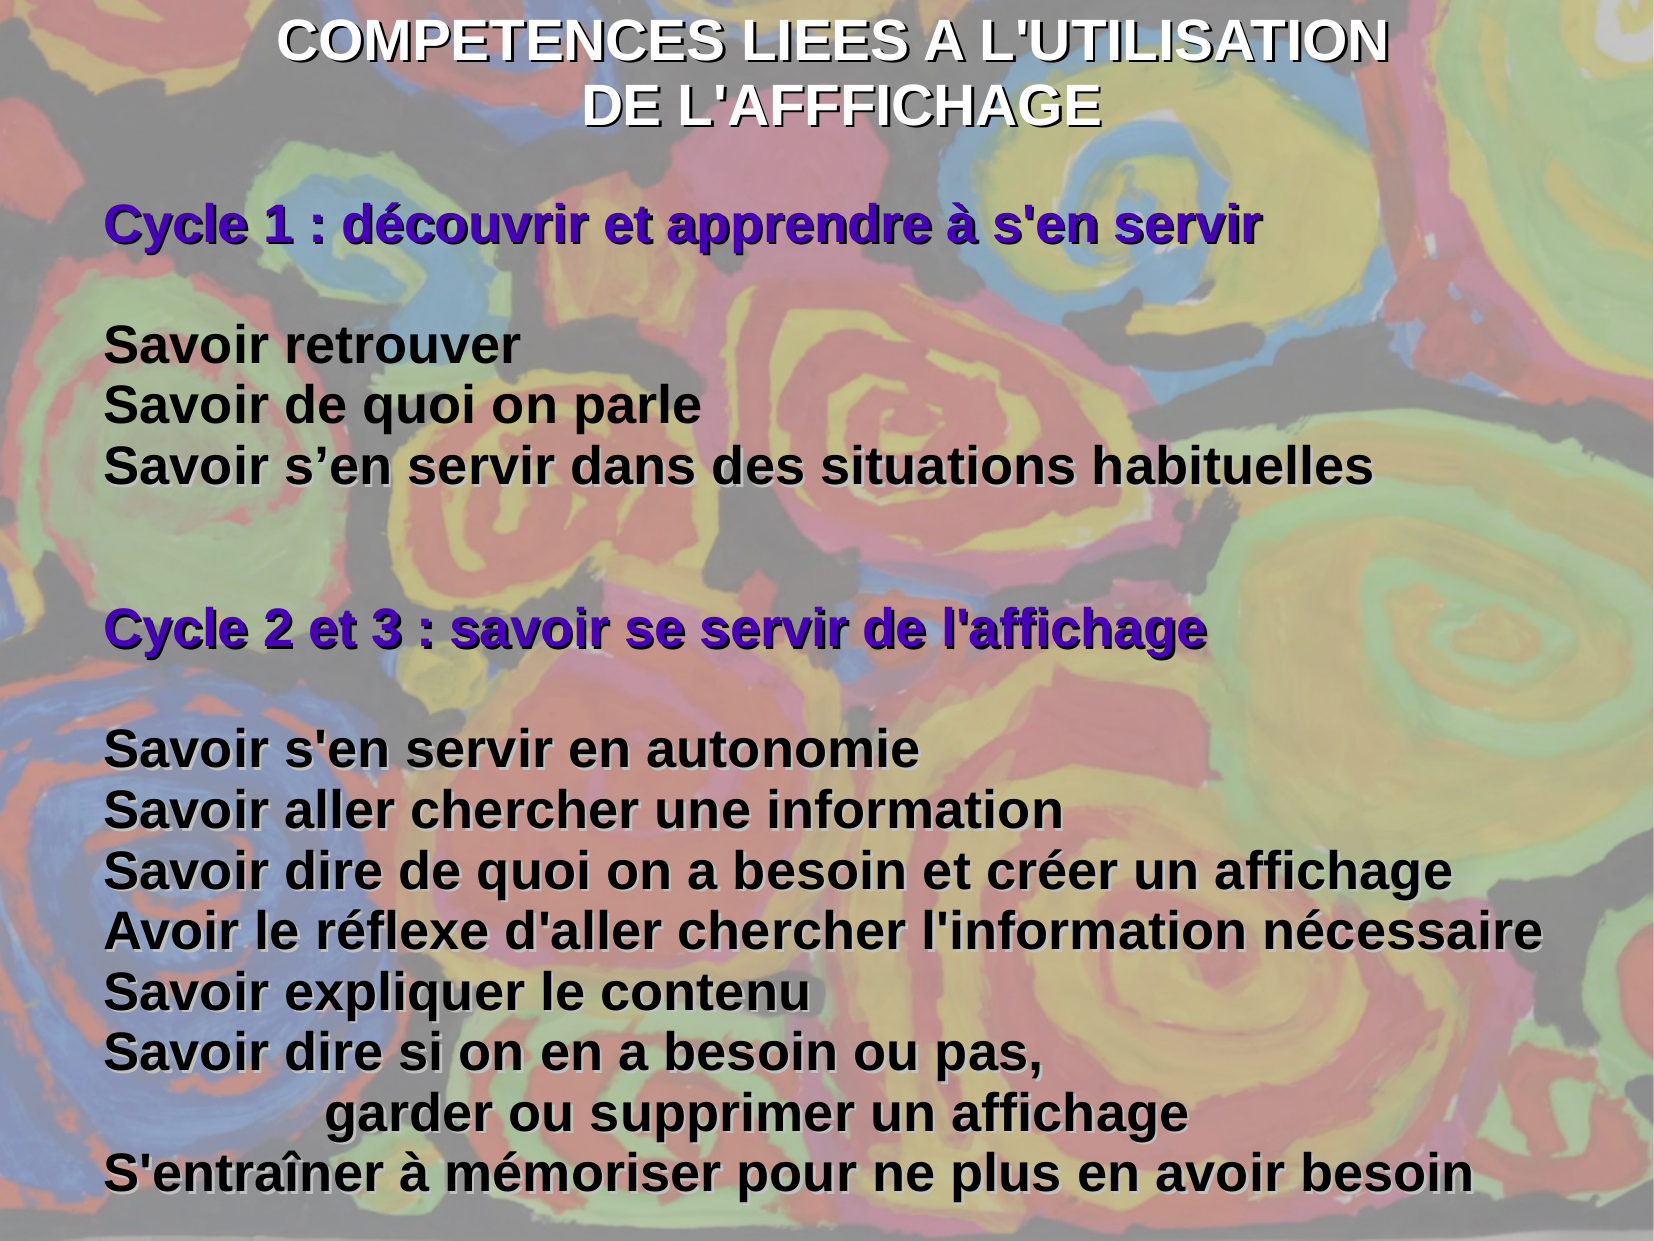

COMPETENCES LIEES A L'UTILISATION
DE L'AFFFICHAGE
Cycle 1 : découvrir et apprendre à s'en servir
Savoir retrouver
Savoir de quoi on parle
Savoir s’en servir dans des situations habituelles
Cycle 2 et 3 : savoir se servir de l'affichage
Savoir s'en servir en autonomie
Savoir aller chercher une information
Savoir dire de quoi on a besoin et créer un affichage
Avoir le réflexe d'aller chercher l'information nécessaire
Savoir expliquer le contenu
Savoir dire si on en a besoin ou pas,
 			garder ou supprimer un affichage
S'entraîner à mémoriser pour ne plus en avoir besoin